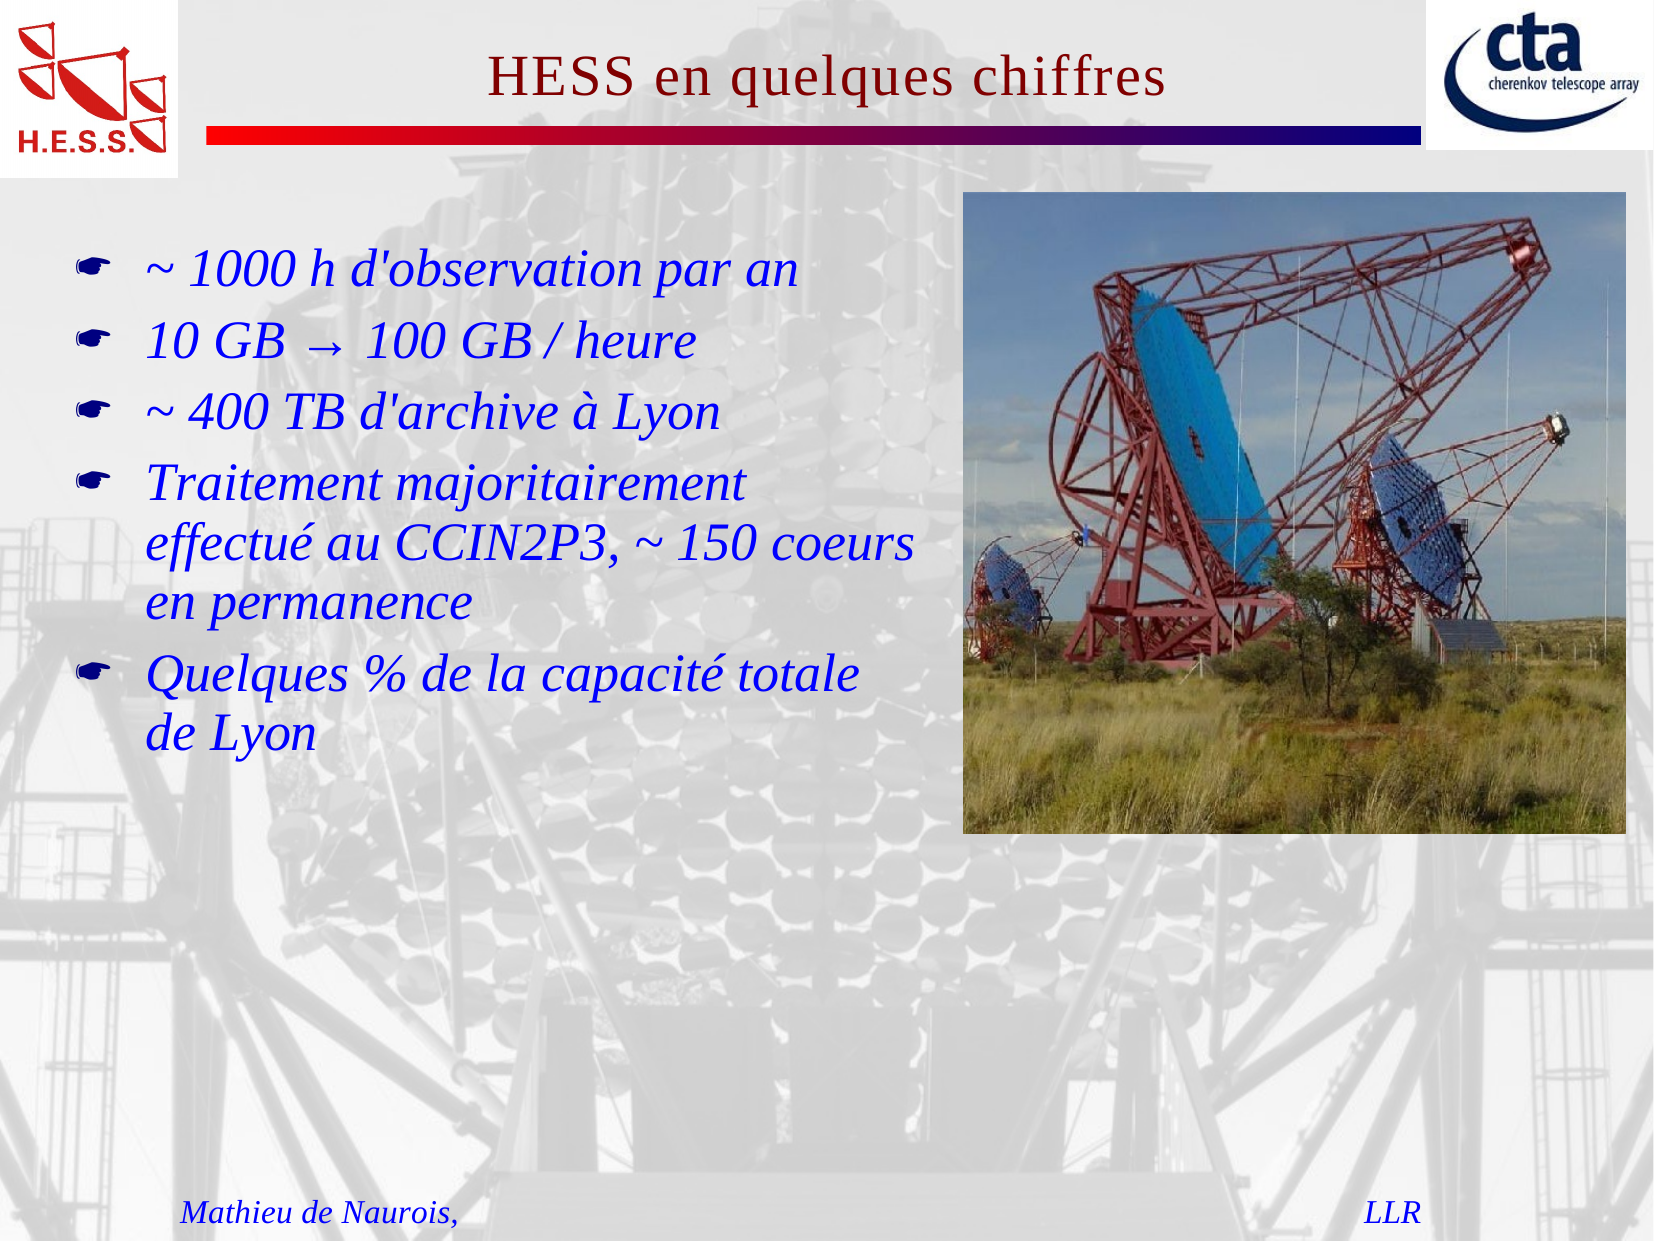

# HESS en quelques chiffres
~ 1000 h d'observation par an
10 GB → 100 GB / heure
~ 400 TB d'archive à Lyon
Traitement majoritairement effectué au CCIN2P3, ~ 150 coeurs en permanence
Quelques % de la capacité totale de Lyon